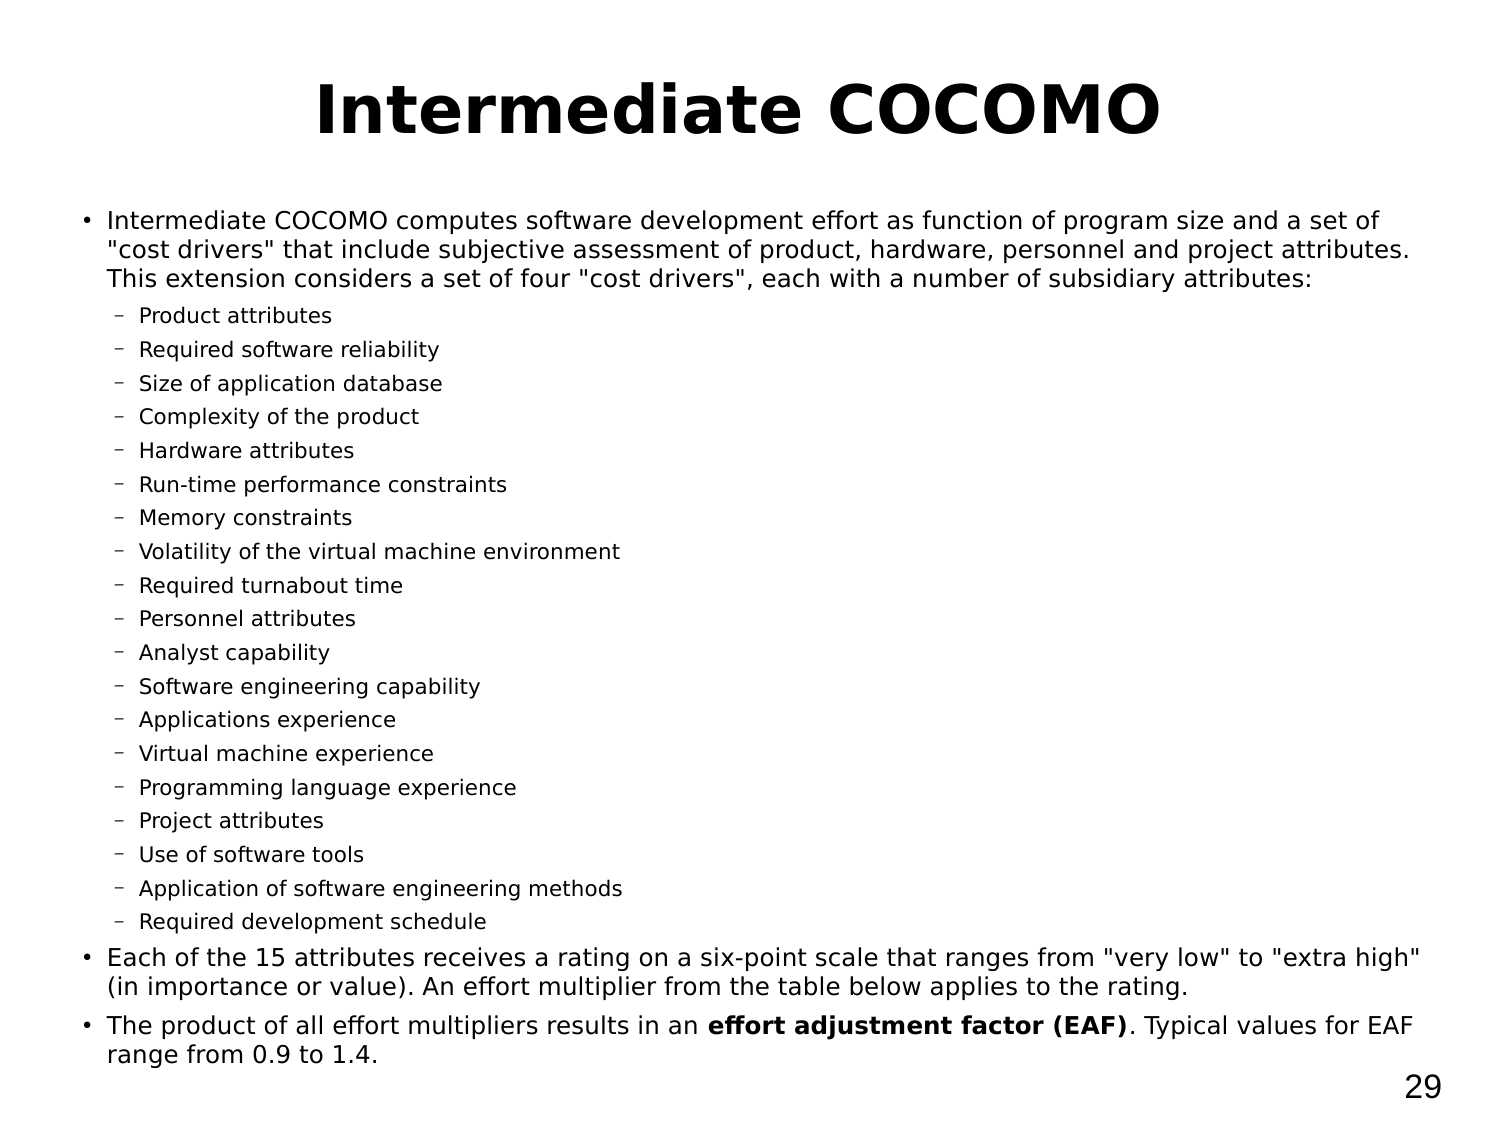

# Intermediate COCOMO
Intermediate COCOMO computes software development effort as function of program size and a set of "cost drivers" that include subjective assessment of product, hardware, personnel and project attributes. This extension considers a set of four "cost drivers", each with a number of subsidiary attributes:
Product attributes
Required software reliability
Size of application database
Complexity of the product
Hardware attributes
Run-time performance constraints
Memory constraints
Volatility of the virtual machine environment
Required turnabout time
Personnel attributes
Analyst capability
Software engineering capability
Applications experience
Virtual machine experience
Programming language experience
Project attributes
Use of software tools
Application of software engineering methods
Required development schedule
Each of the 15 attributes receives a rating on a six-point scale that ranges from "very low" to "extra high" (in importance or value). An effort multiplier from the table below applies to the rating.
The product of all effort multipliers results in an effort adjustment factor (EAF). Typical values for EAF range from 0.9 to 1.4.